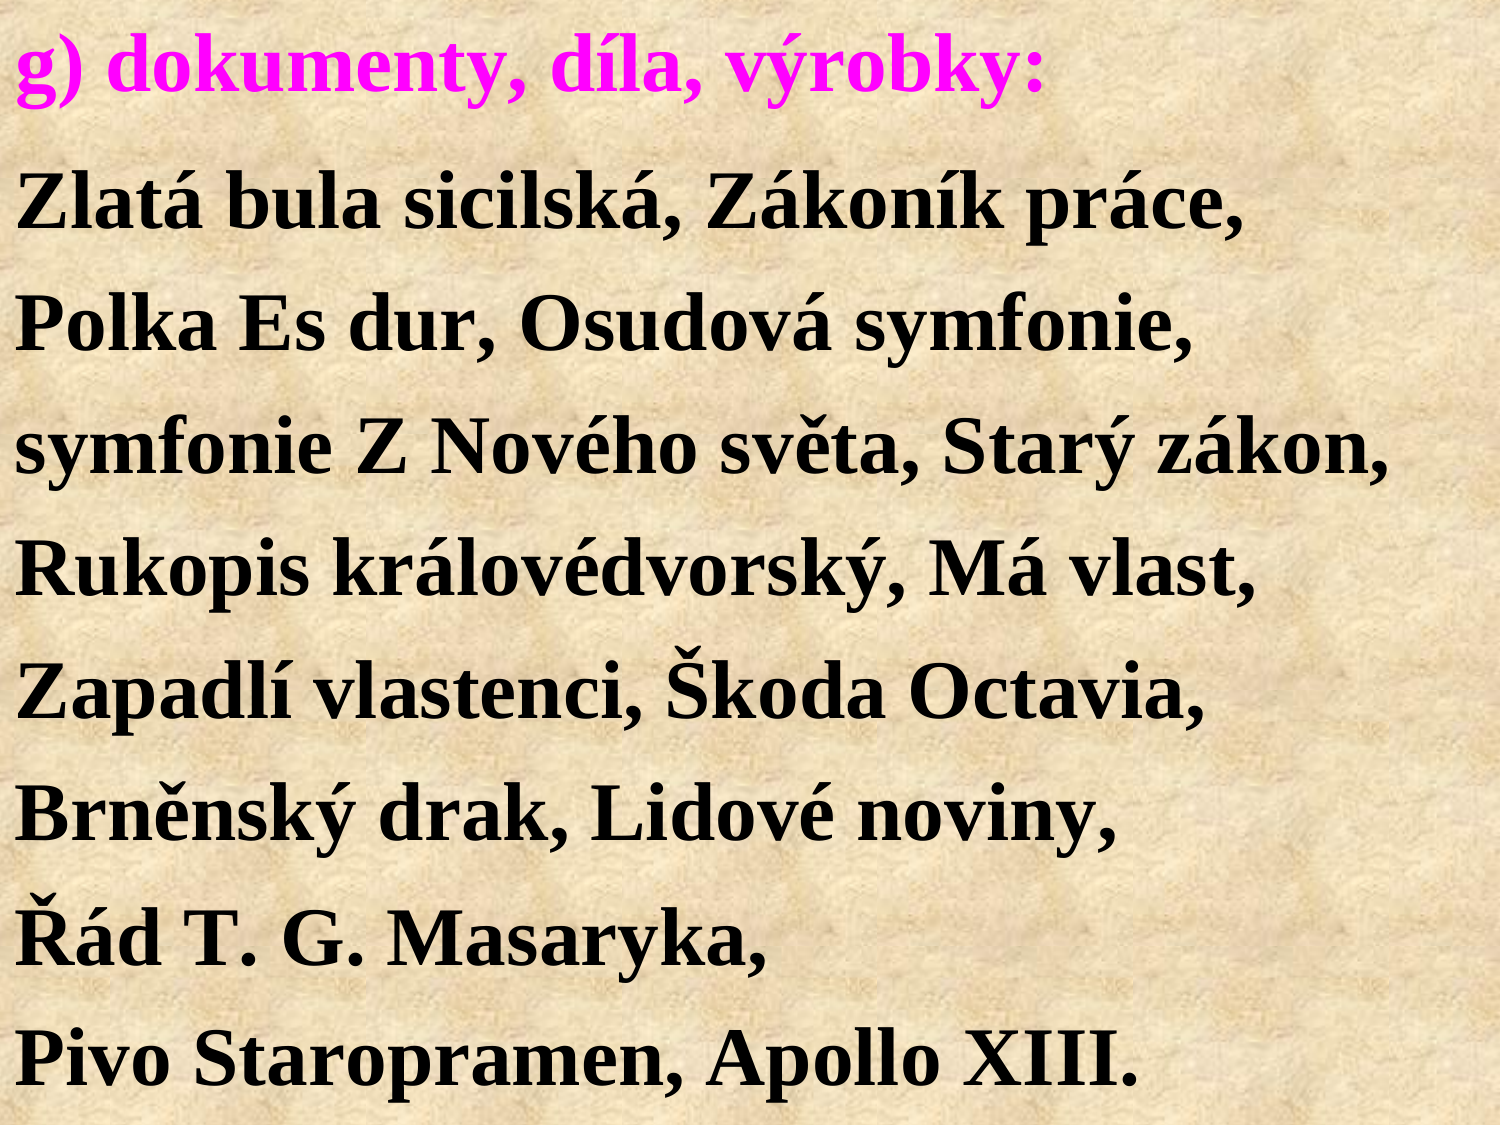

g) dokumenty, díla, výrobky:
Zlatá bula sicilská, Zákoník práce,
Polka Es dur, Osudová symfonie,
symfonie Z Nového světa, Starý zákon,
Rukopis královédvorský, Má vlast,
Zapadlí vlastenci, Škoda Octavia,
Brněnský drak, Lidové noviny,
Řád T. G. Masaryka,
Pivo Staropramen, Apollo XIII.